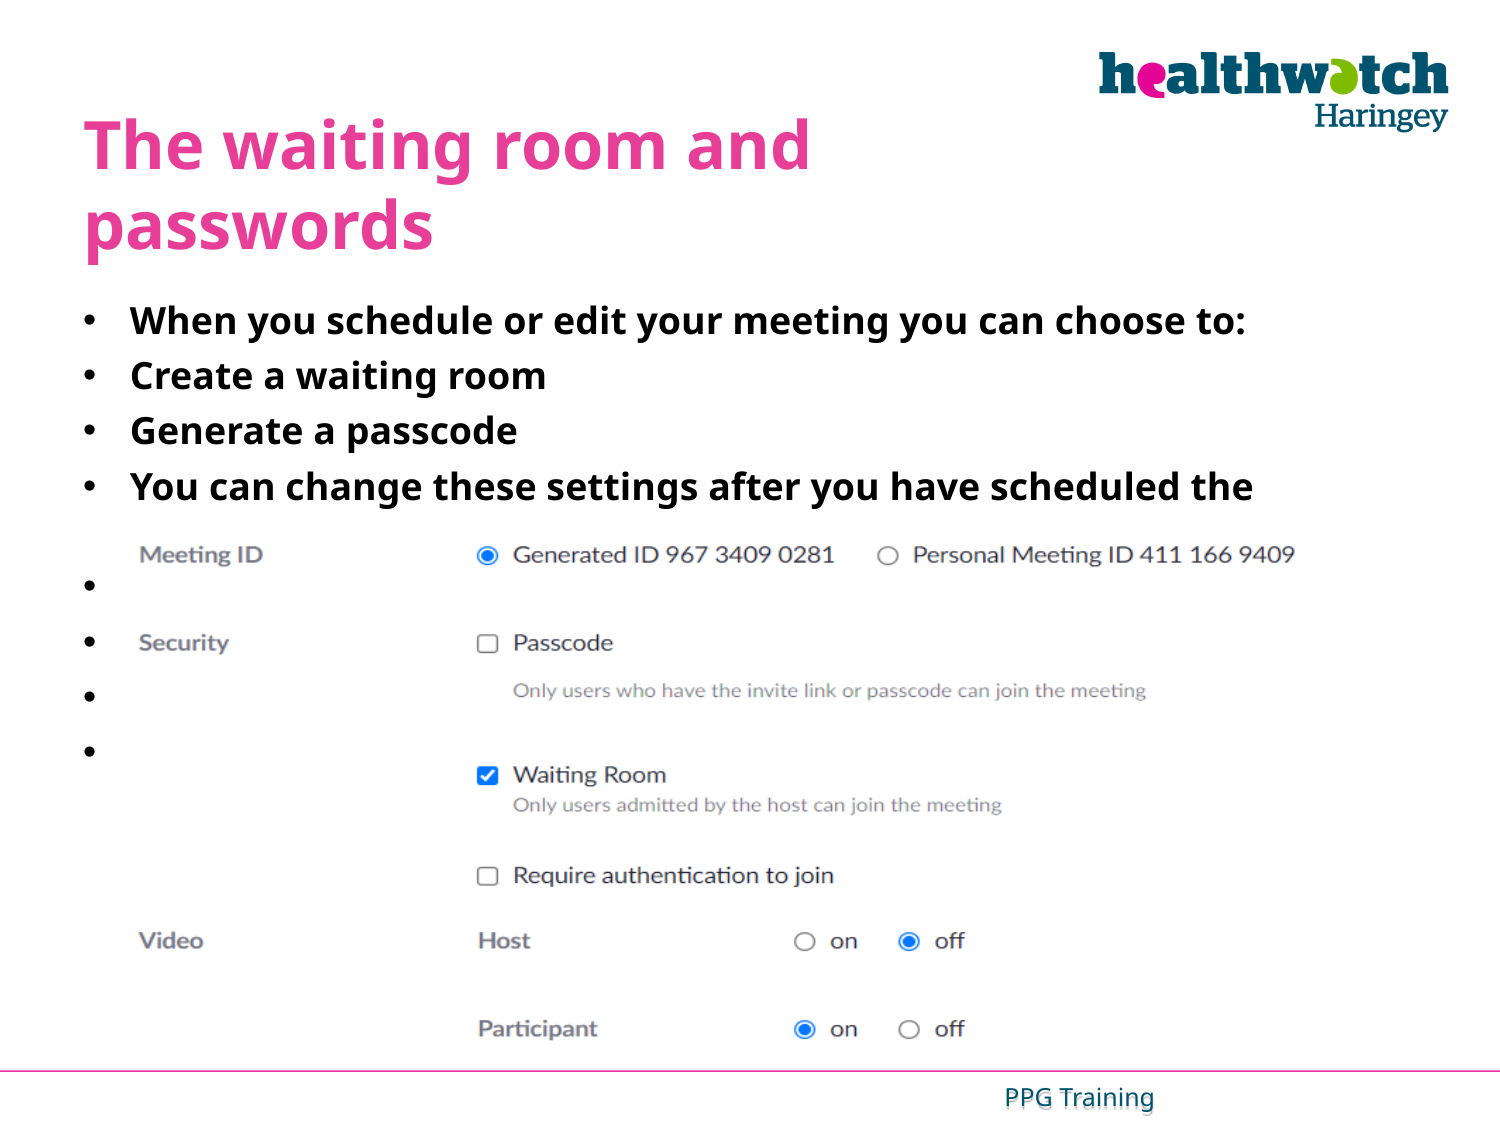

The waiting room and passwords
When you schedule or edit your meeting you can choose to:
Create a waiting room
Generate a passcode
You can change these settings after you have scheduled the meeting